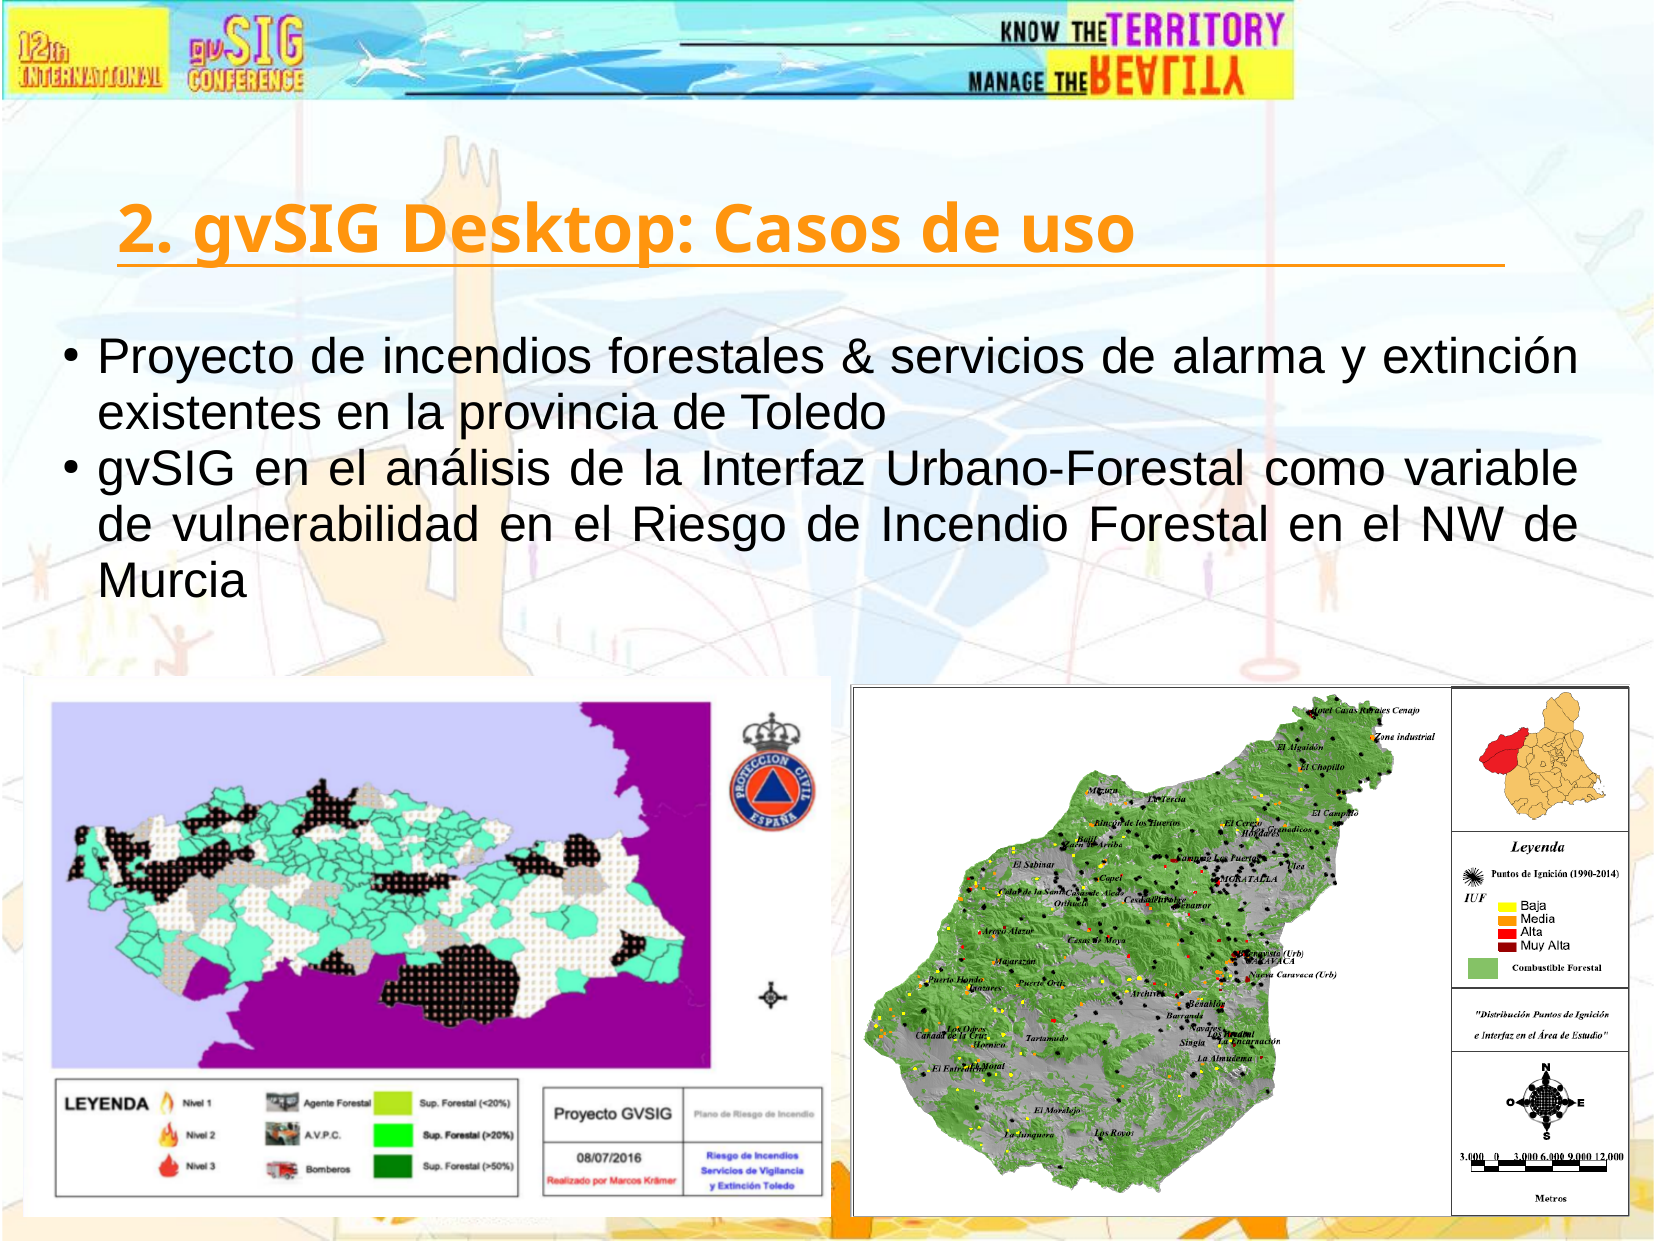

# 2. gvSIG Desktop: Casos de uso
Proyecto de incendios forestales & servicios de alarma y extinción existentes en la provincia de Toledo
gvSIG en el análisis de la Interfaz Urbano-Forestal como variable de vulnerabilidad en el Riesgo de Incendio Forestal en el NW de Murcia